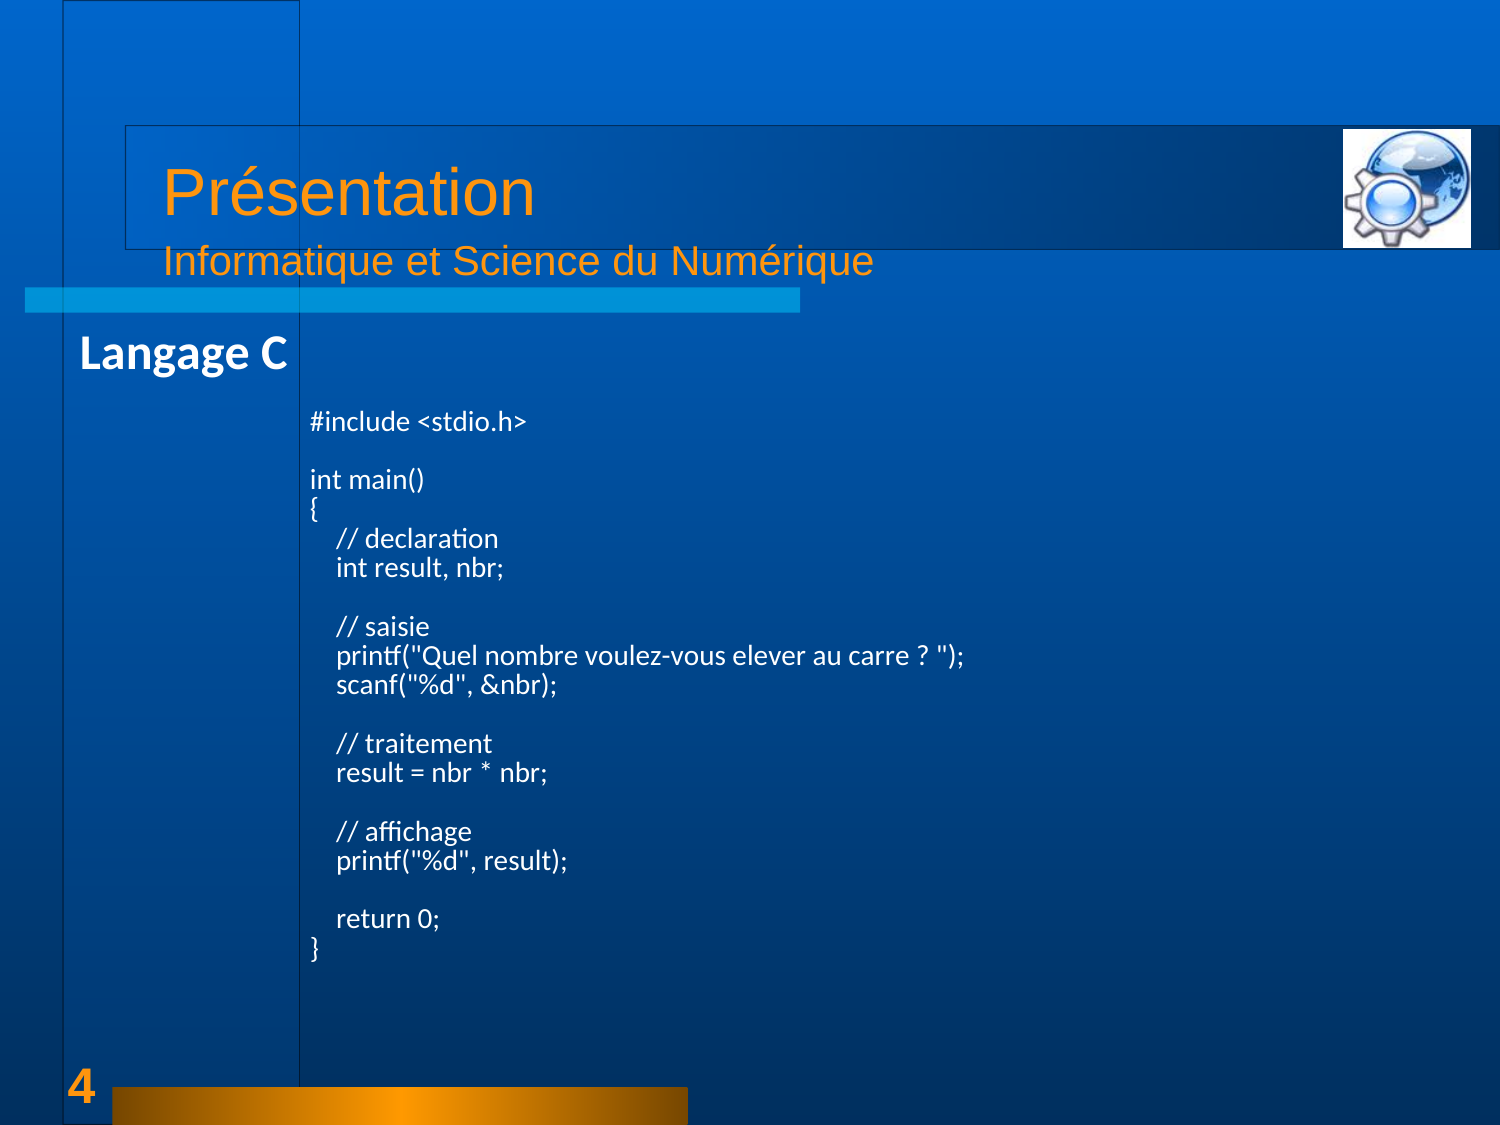

Langage C
#include <stdio.h>
int main()
{
 // declaration
 int result, nbr;
 // saisie
 printf("Quel nombre voulez-vous elever au carre ? ");
 scanf("%d", &nbr);
 // traitement
 result = nbr * nbr;
 // affichage
 printf("%d", result);
 return 0;
}